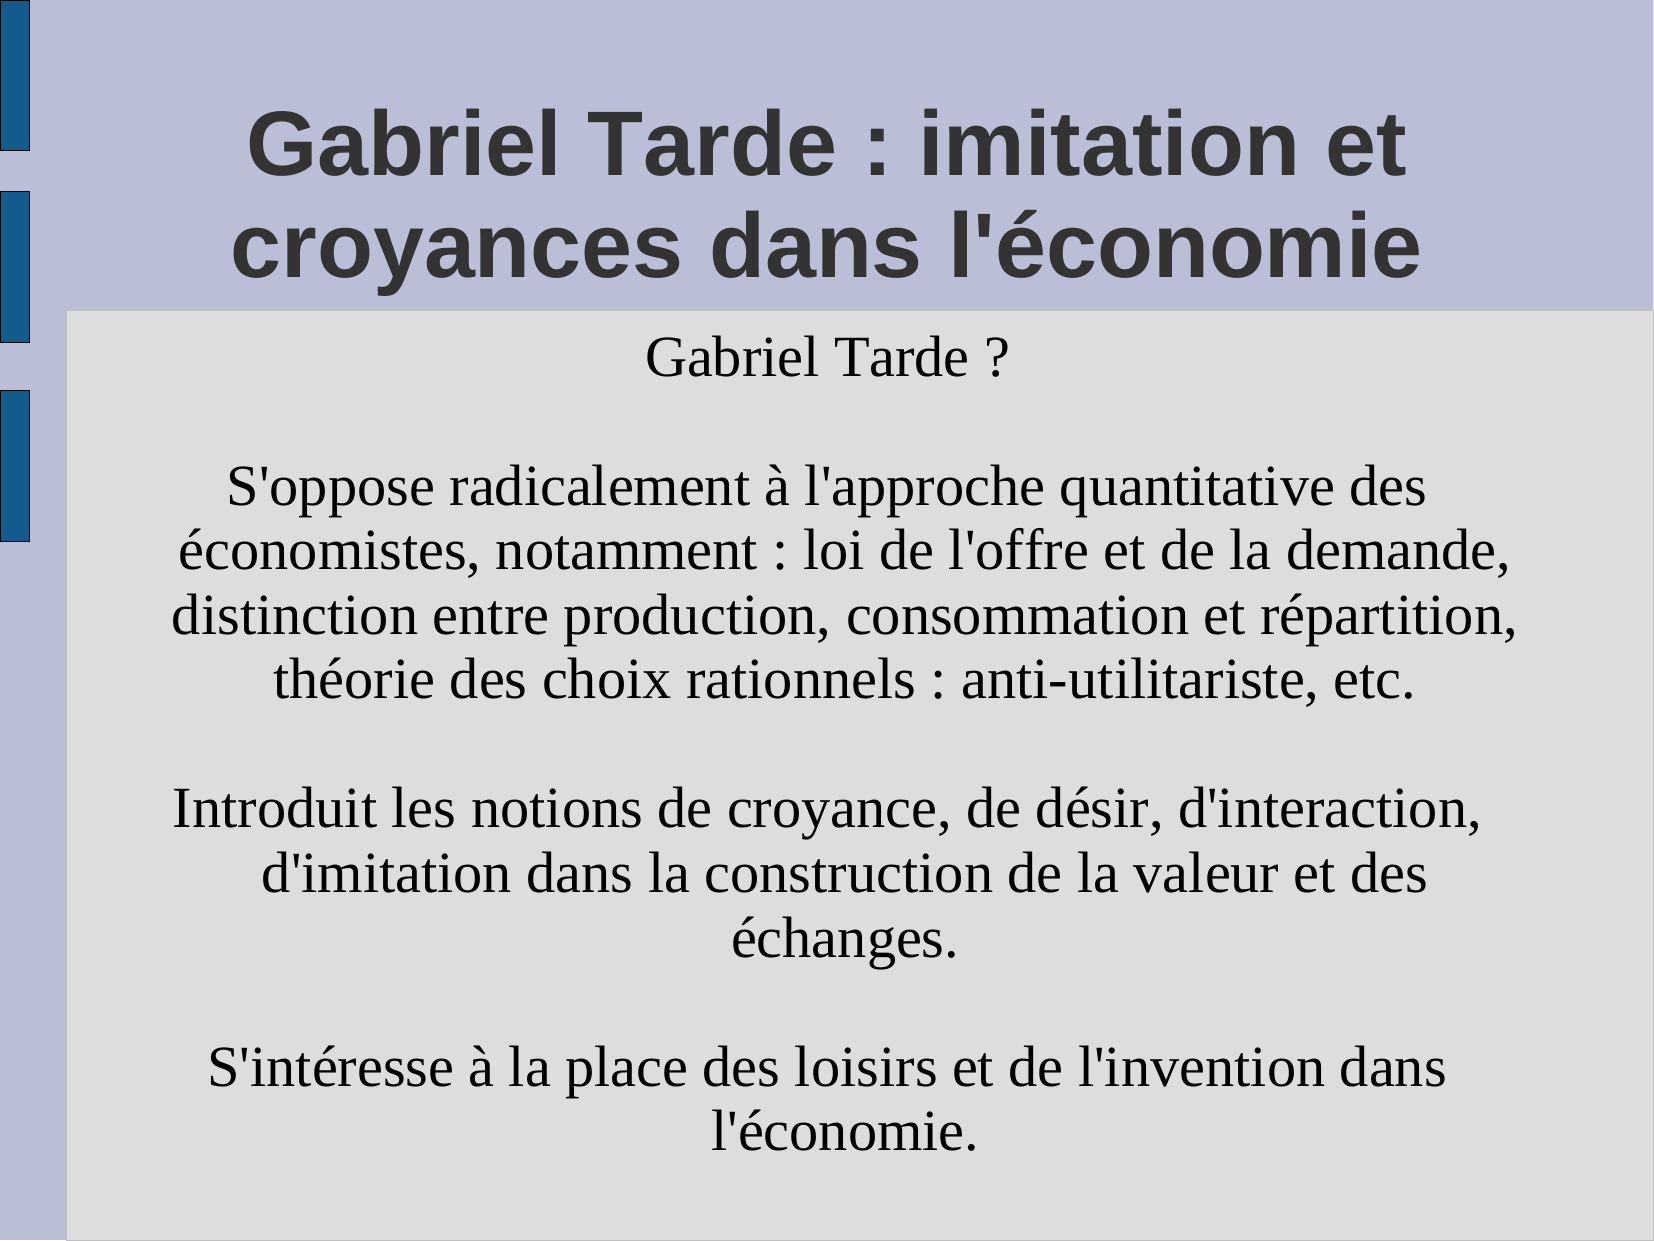

# Gabriel Tarde : imitation et croyances dans l'économie
Gabriel Tarde ?
S'oppose radicalement à l'approche quantitative des économistes, notamment : loi de l'offre et de la demande, distinction entre production, consommation et répartition, théorie des choix rationnels : anti-utilitariste, etc.
Introduit les notions de croyance, de désir, d'interaction, d'imitation dans la construction de la valeur et des échanges.
S'intéresse à la place des loisirs et de l'invention dans l'économie.